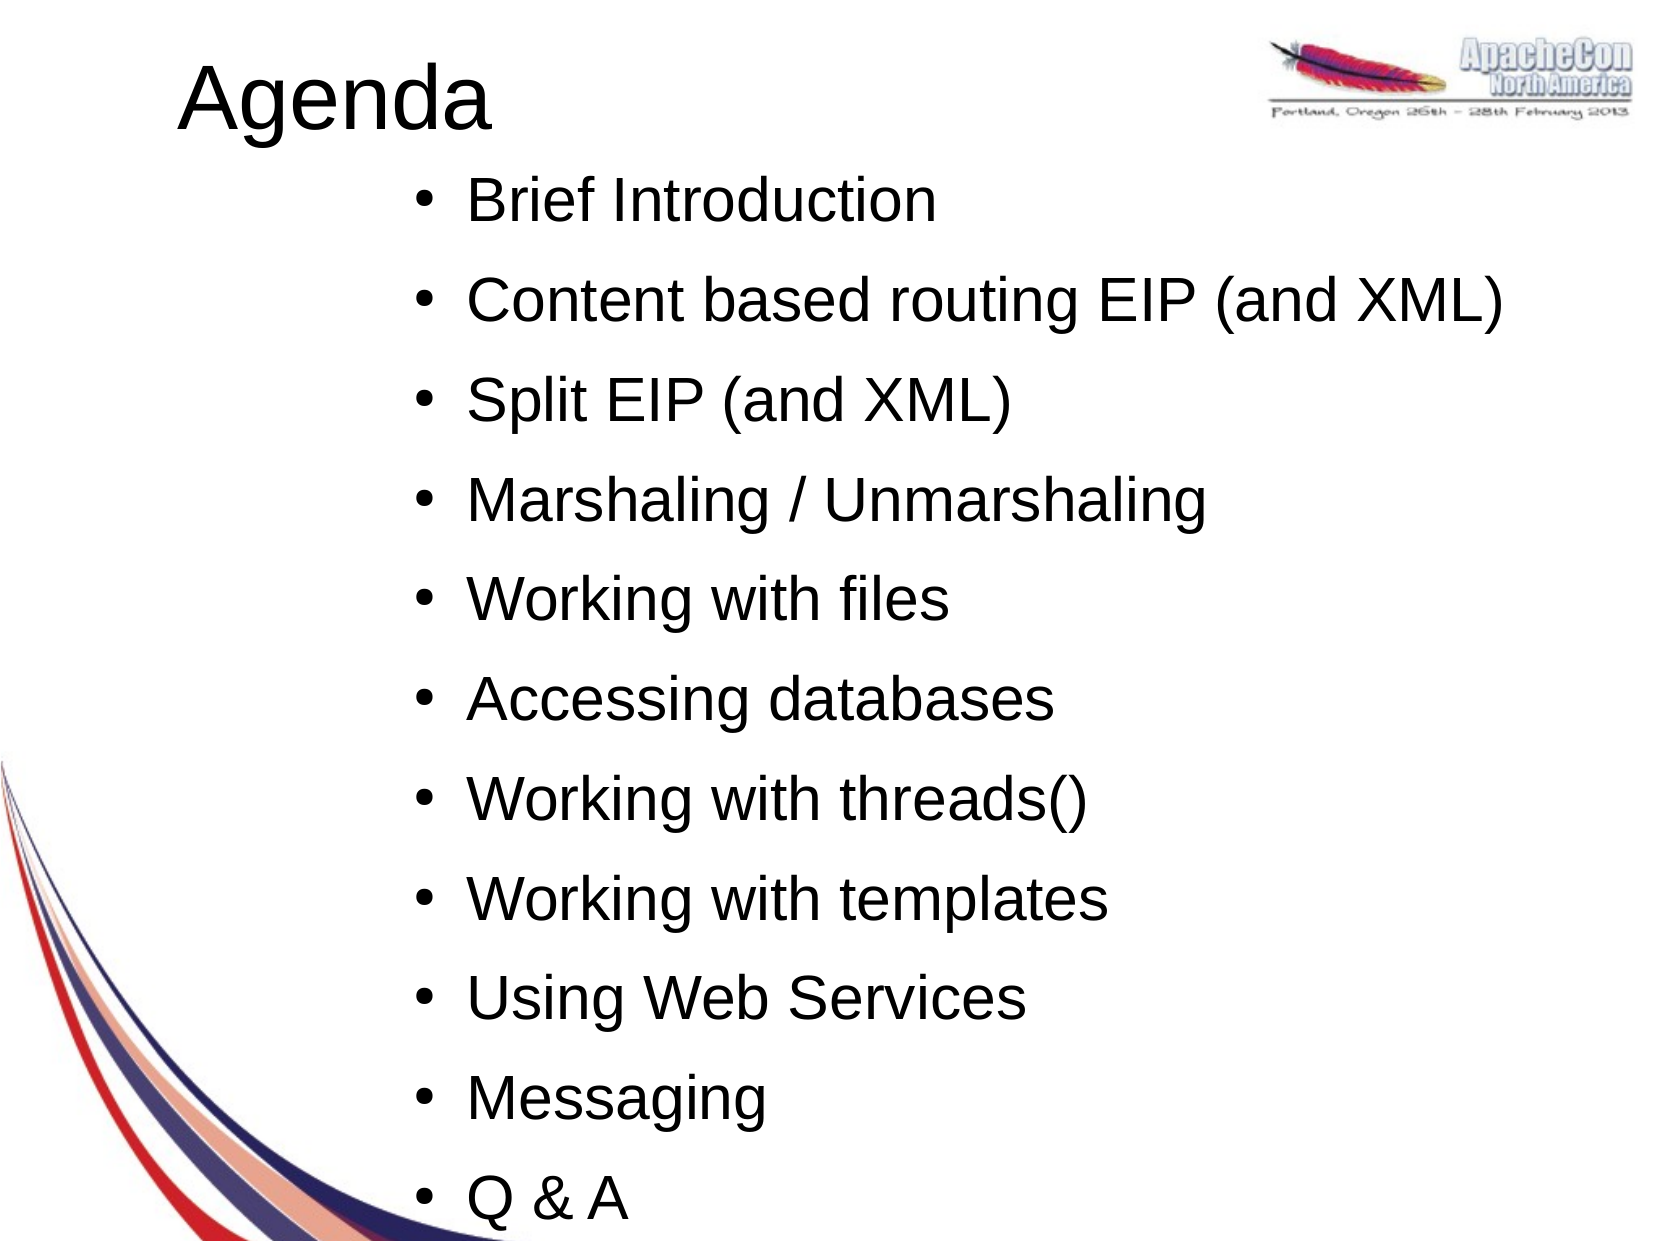

# Agenda
Brief Introduction
Content based routing EIP (and XML)
Split EIP (and XML)
Marshaling / Unmarshaling
Working with files
Accessing databases
Working with threads()
Working with templates
Using Web Services
Messaging
Q & A